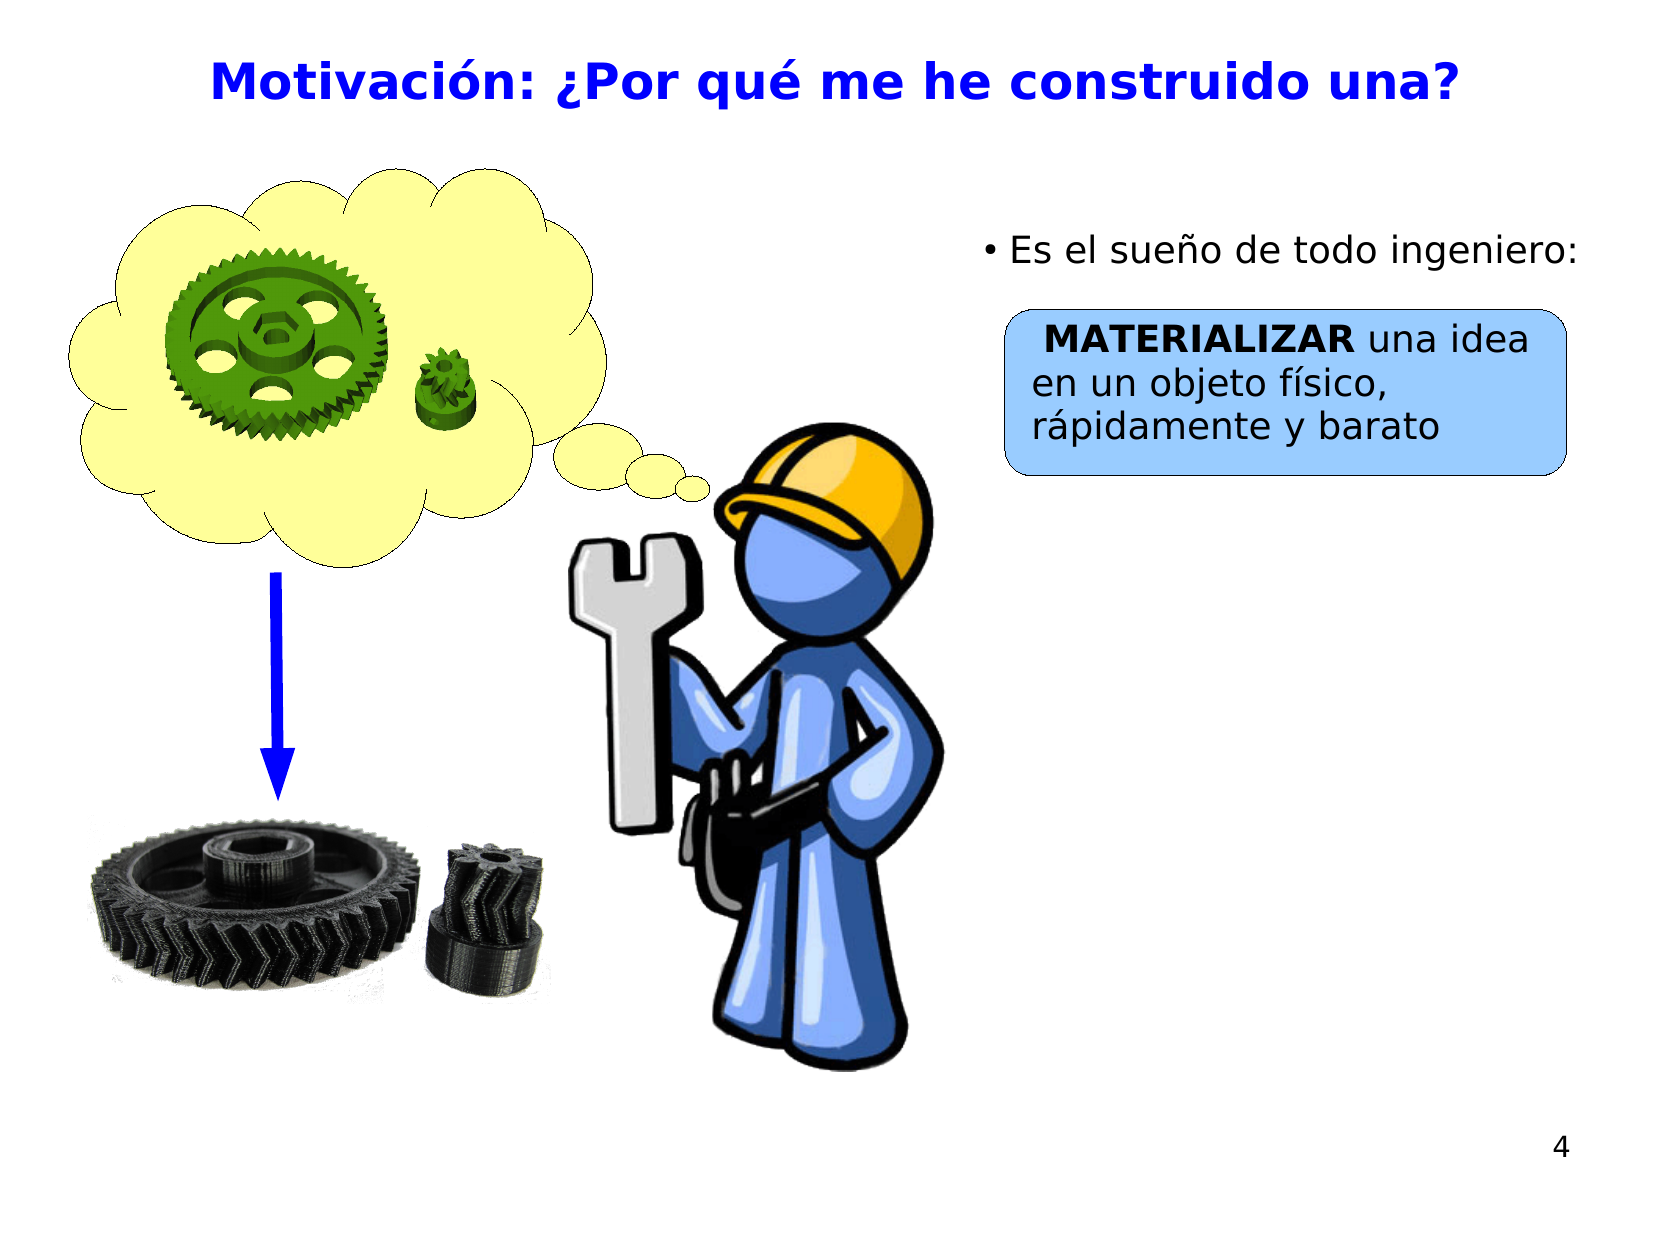

Motivación: ¿Por qué me he construido una?
 Es el sueño de todo ingeniero:
 MATERIALIZAR una idea en un objeto físico, rápidamente y barato
4